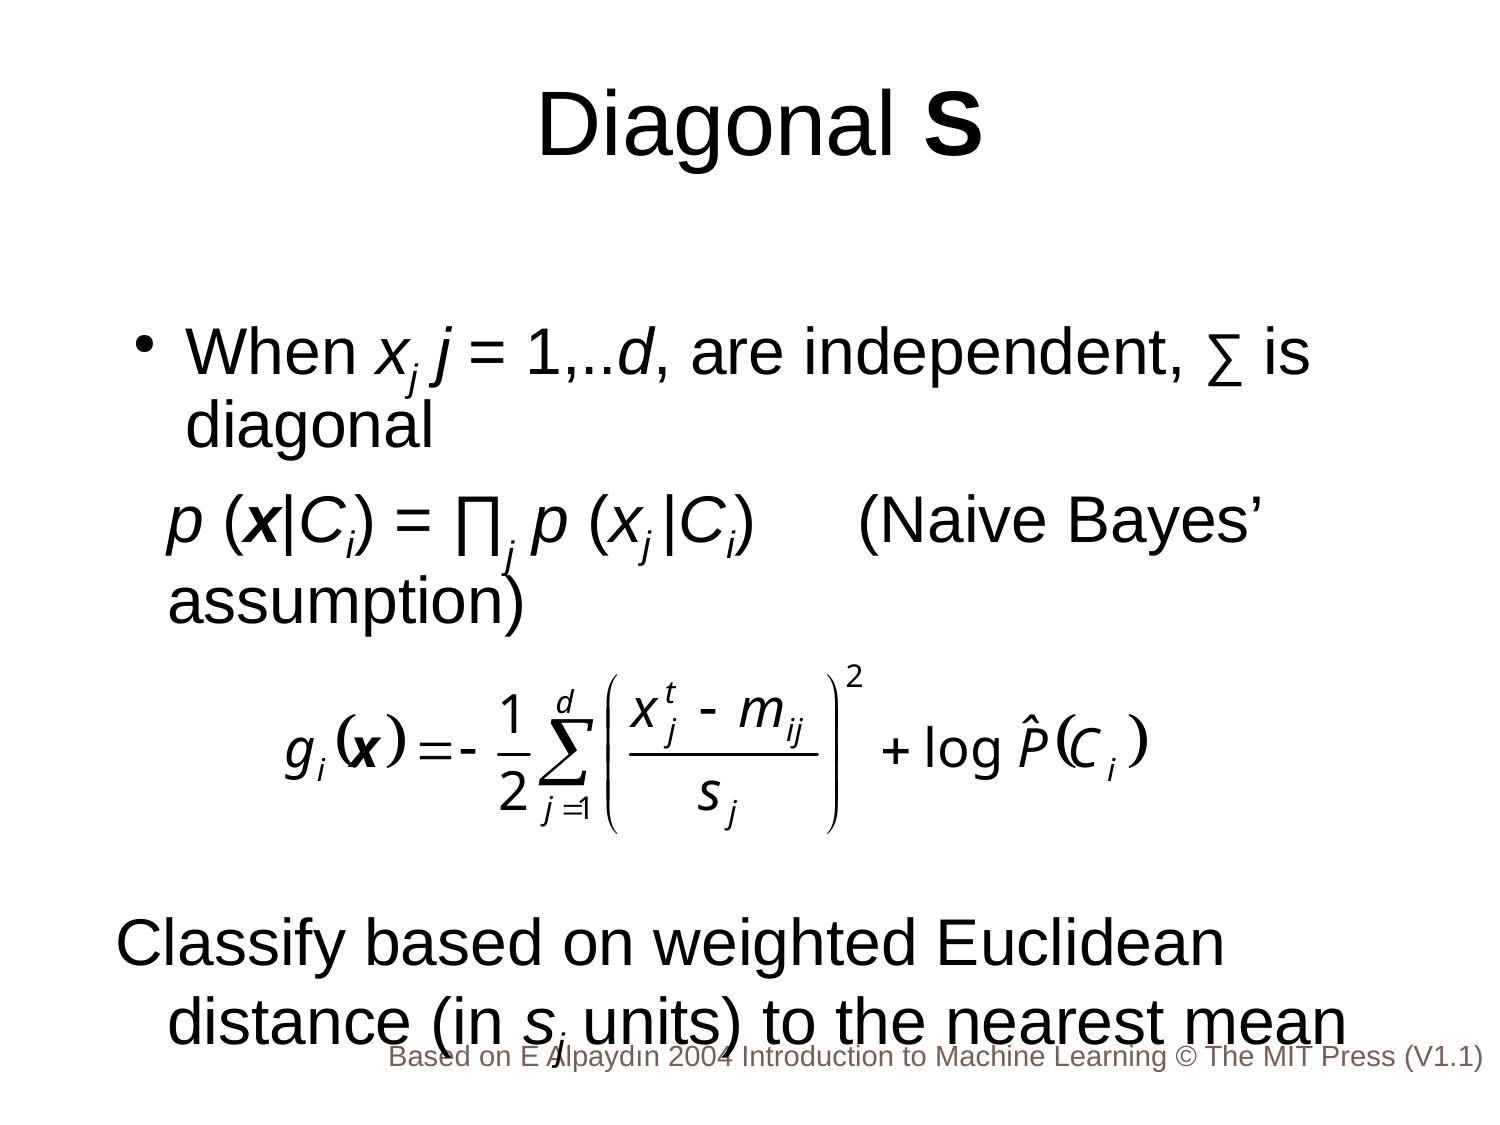

# Diagonal S
When xj j = 1,..d, are independent, ∑ is diagonal
	p (x|Ci) = ∏j p (xj |Ci)	(Naive Bayes’ assumption)
Classify based on weighted Euclidean distance (in sj units) to the nearest mean
Based on E Alpaydın 2004 Introduction to Machine Learning © The MIT Press (V1.1)